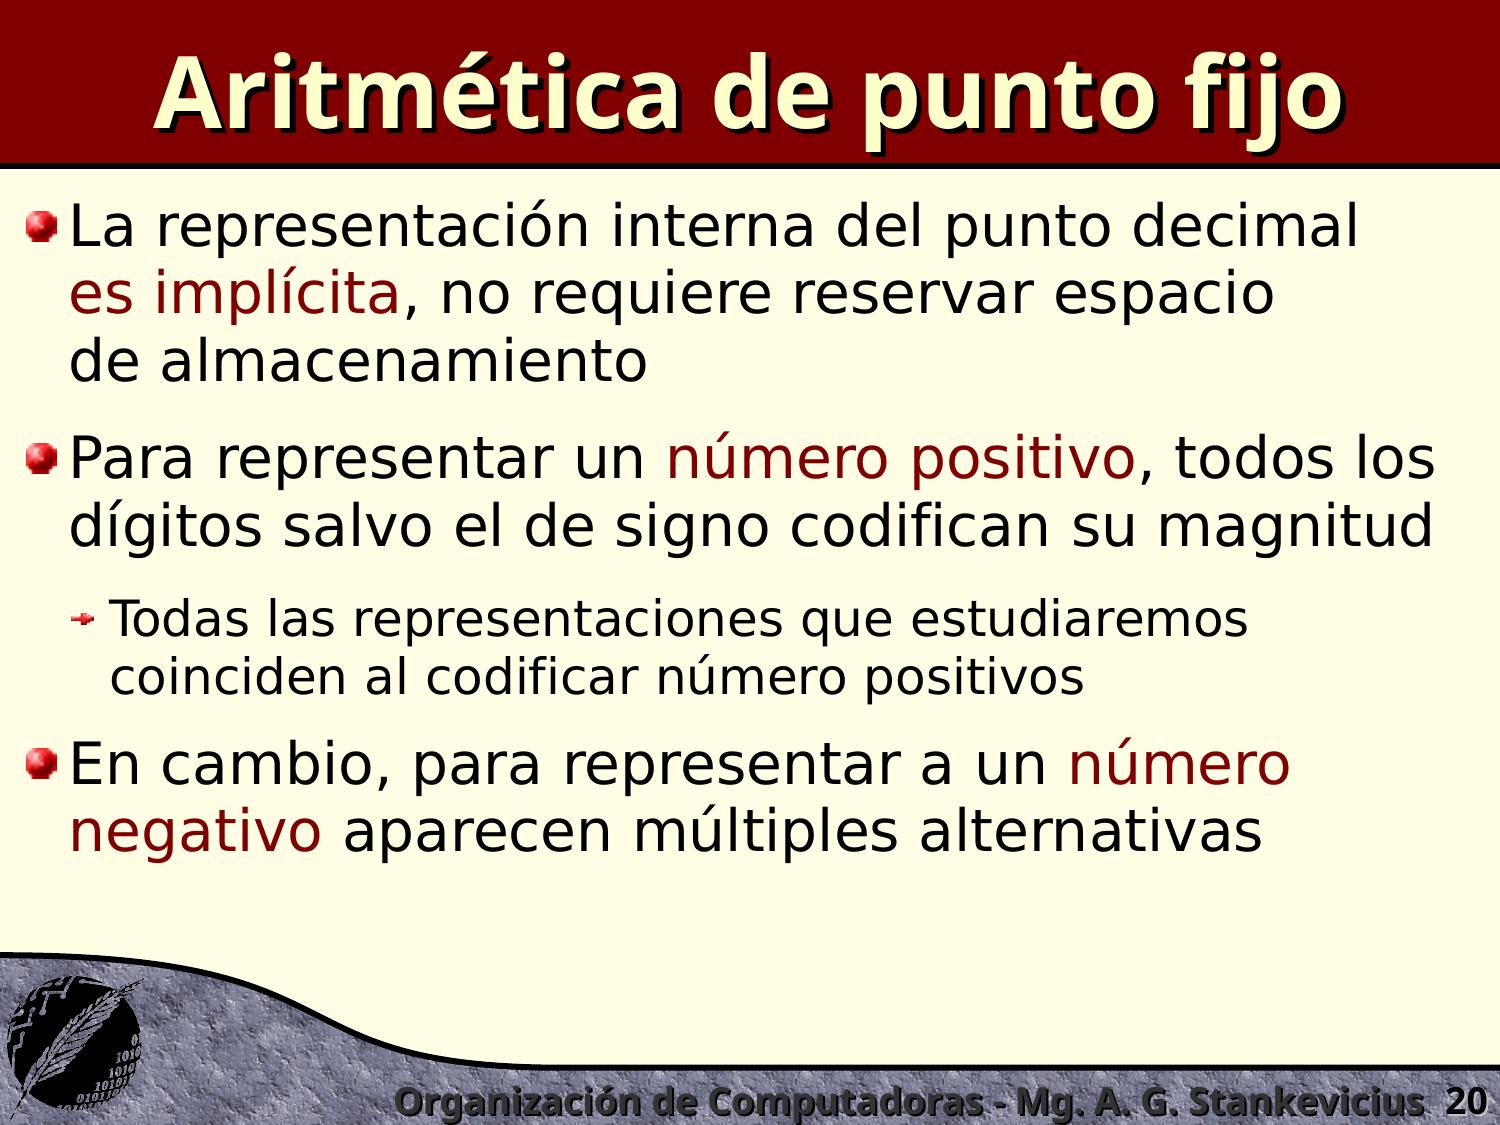

# Aritmética de punto fijo
La representación interna del punto decimal
es implícita, no requiere reservar espacio
de almacenamiento
Para representar un número positivo, todos los dígitos salvo el de signo codifican su magnitud
Todas las representaciones que estudiaremos coinciden al codificar número positivos
En cambio, para representar a un número negativo aparecen múltiples alternativas
20